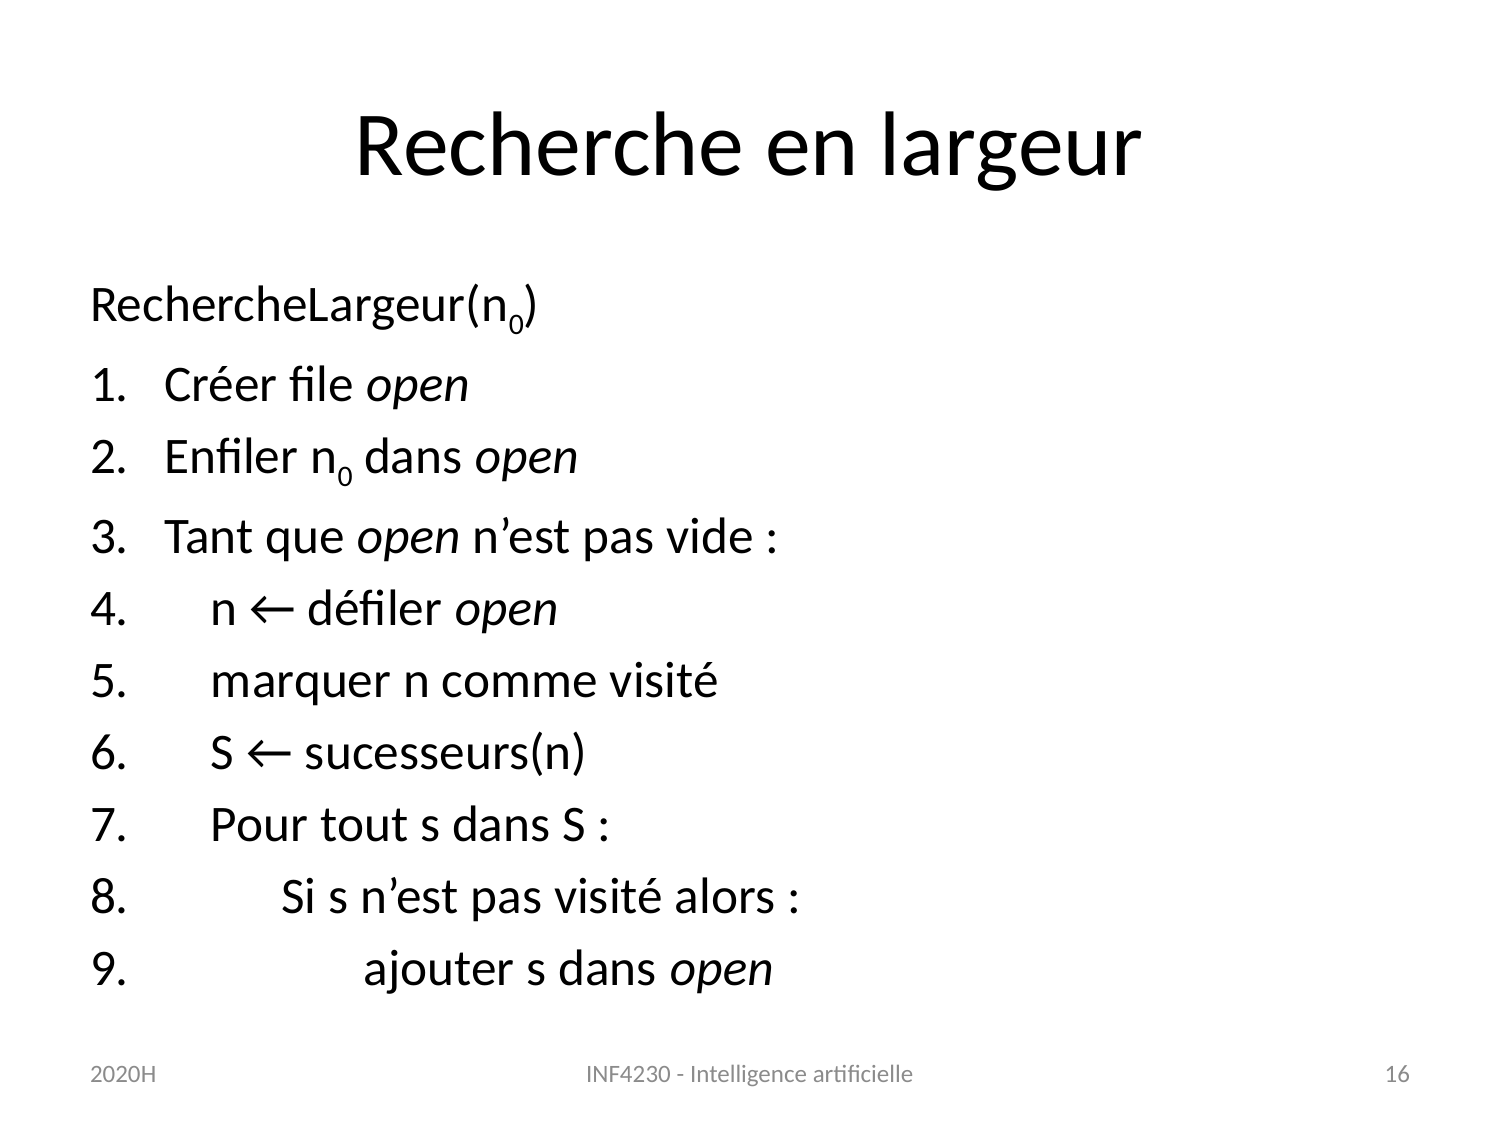

# Recherche en largeur
RechercheLargeur(n0)
1. Créer file open
2. Enfiler n0 dans open
3. Tant que open n’est pas vide :
4. n ← défiler open
5. marquer n comme visité
6. S ← sucesseurs(n)
7. Pour tout s dans S :
8. Si s n’est pas visité alors :
9. ajouter s dans open
2020H
INF4230 - Intelligence artificielle